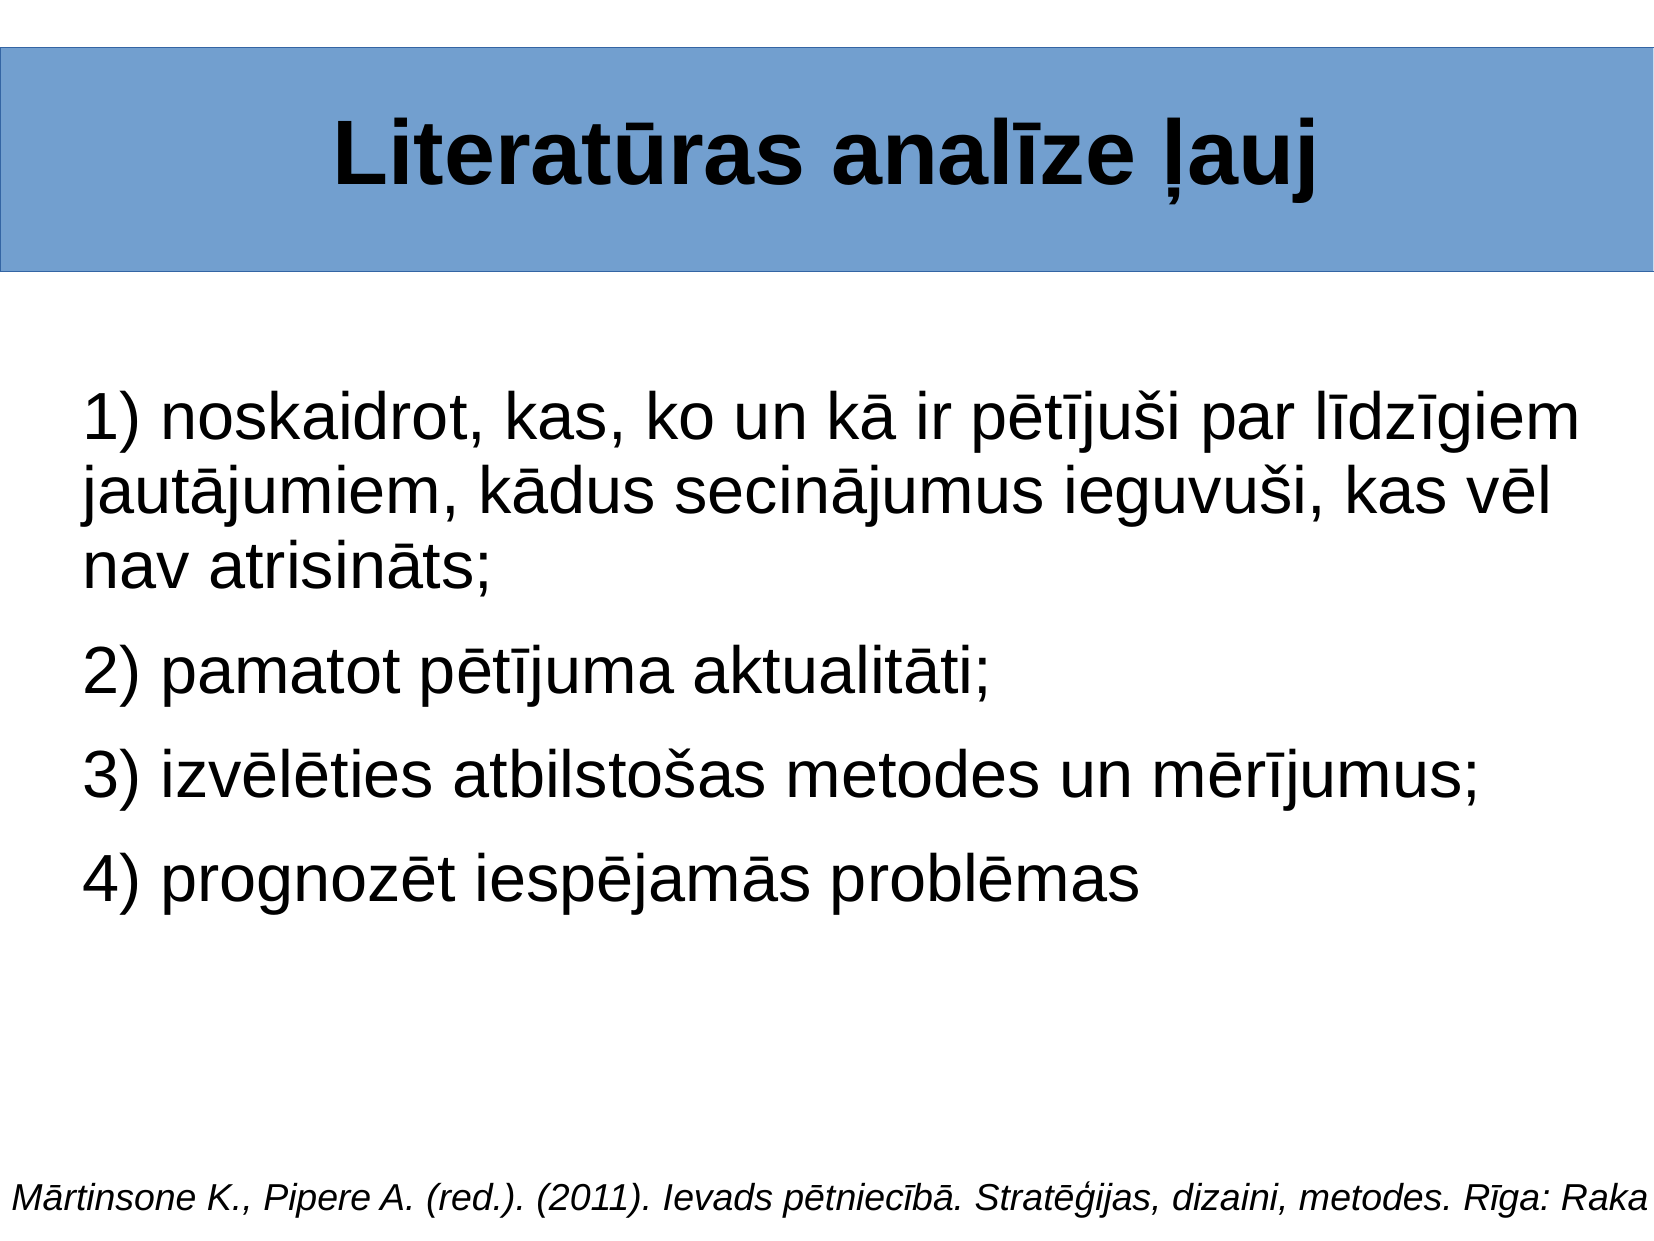

# Literatūras analīze ļauj
1) noskaidrot, kas, ko un kā ir pētījuši par līdzīgiem jautājumiem, kādus secinājumus ieguvuši, kas vēl nav atrisināts;
2) pamatot pētījuma aktualitāti;
3) izvēlēties atbilstošas metodes un mērījumus;
4) prognozēt iespējamās problēmas
Mārtinsone K., Pipere A. (red.). (2011). Ievads pētniecībā. Stratēģijas, dizaini, metodes. Rīga: Raka